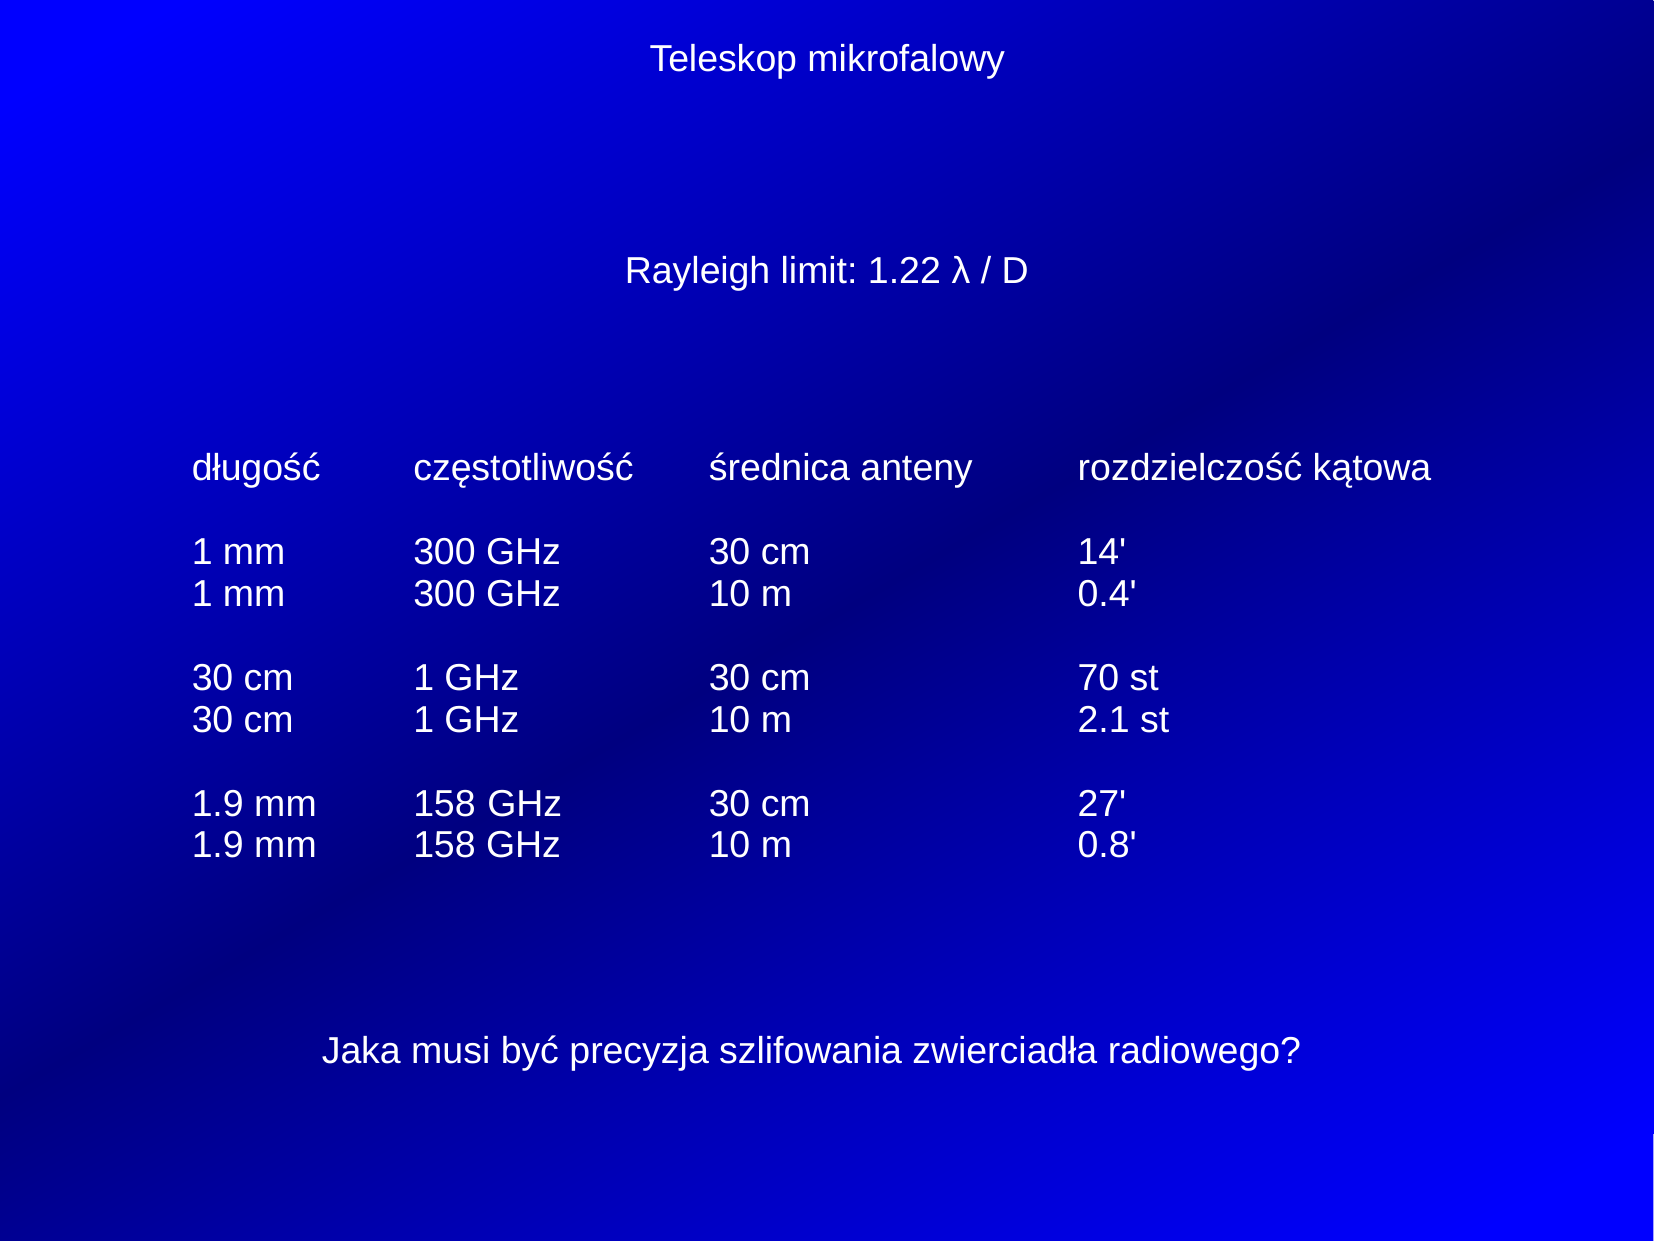

Teleskop mikrofalowy
Rayleigh limit: 1.22 λ / D
długość		częstotliwość		średnica anteny		rozdzielczość kątowa
1 mm		300 GHz		30 cm				14'
1 mm		300 GHz		10 m				0.4'
30 cm		1 GHz			30 cm				70 st
30 cm		1 GHz			10 m				2.1 st
1.9 mm		158	GHz		30 cm				27'
1.9 mm		158 GHz		10 m				0.8'
Jaka musi być precyzja szlifowania zwierciadła radiowego?